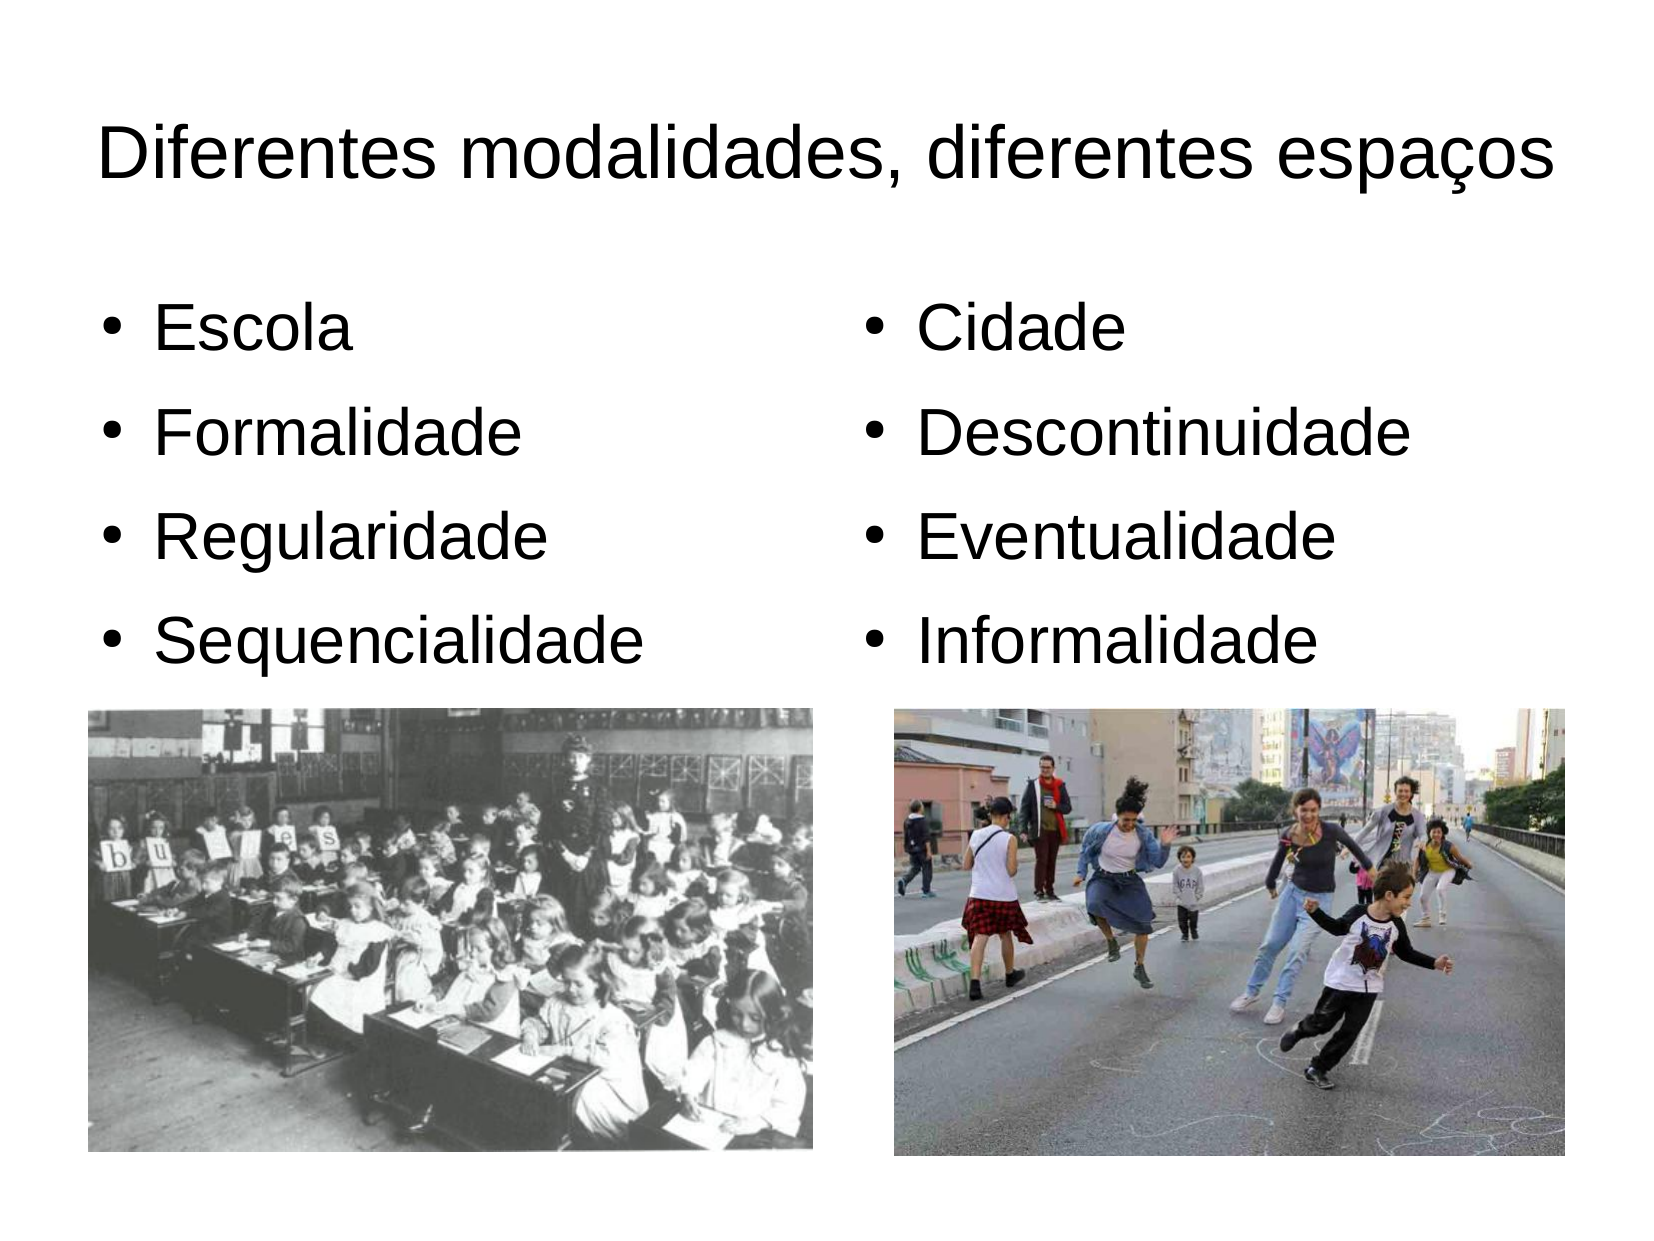

# Diferentes modalidades, diferentes espaços
Escola
Formalidade
Regularidade
Sequencialidade
Cidade
Descontinuidade
Eventualidade
Informalidade